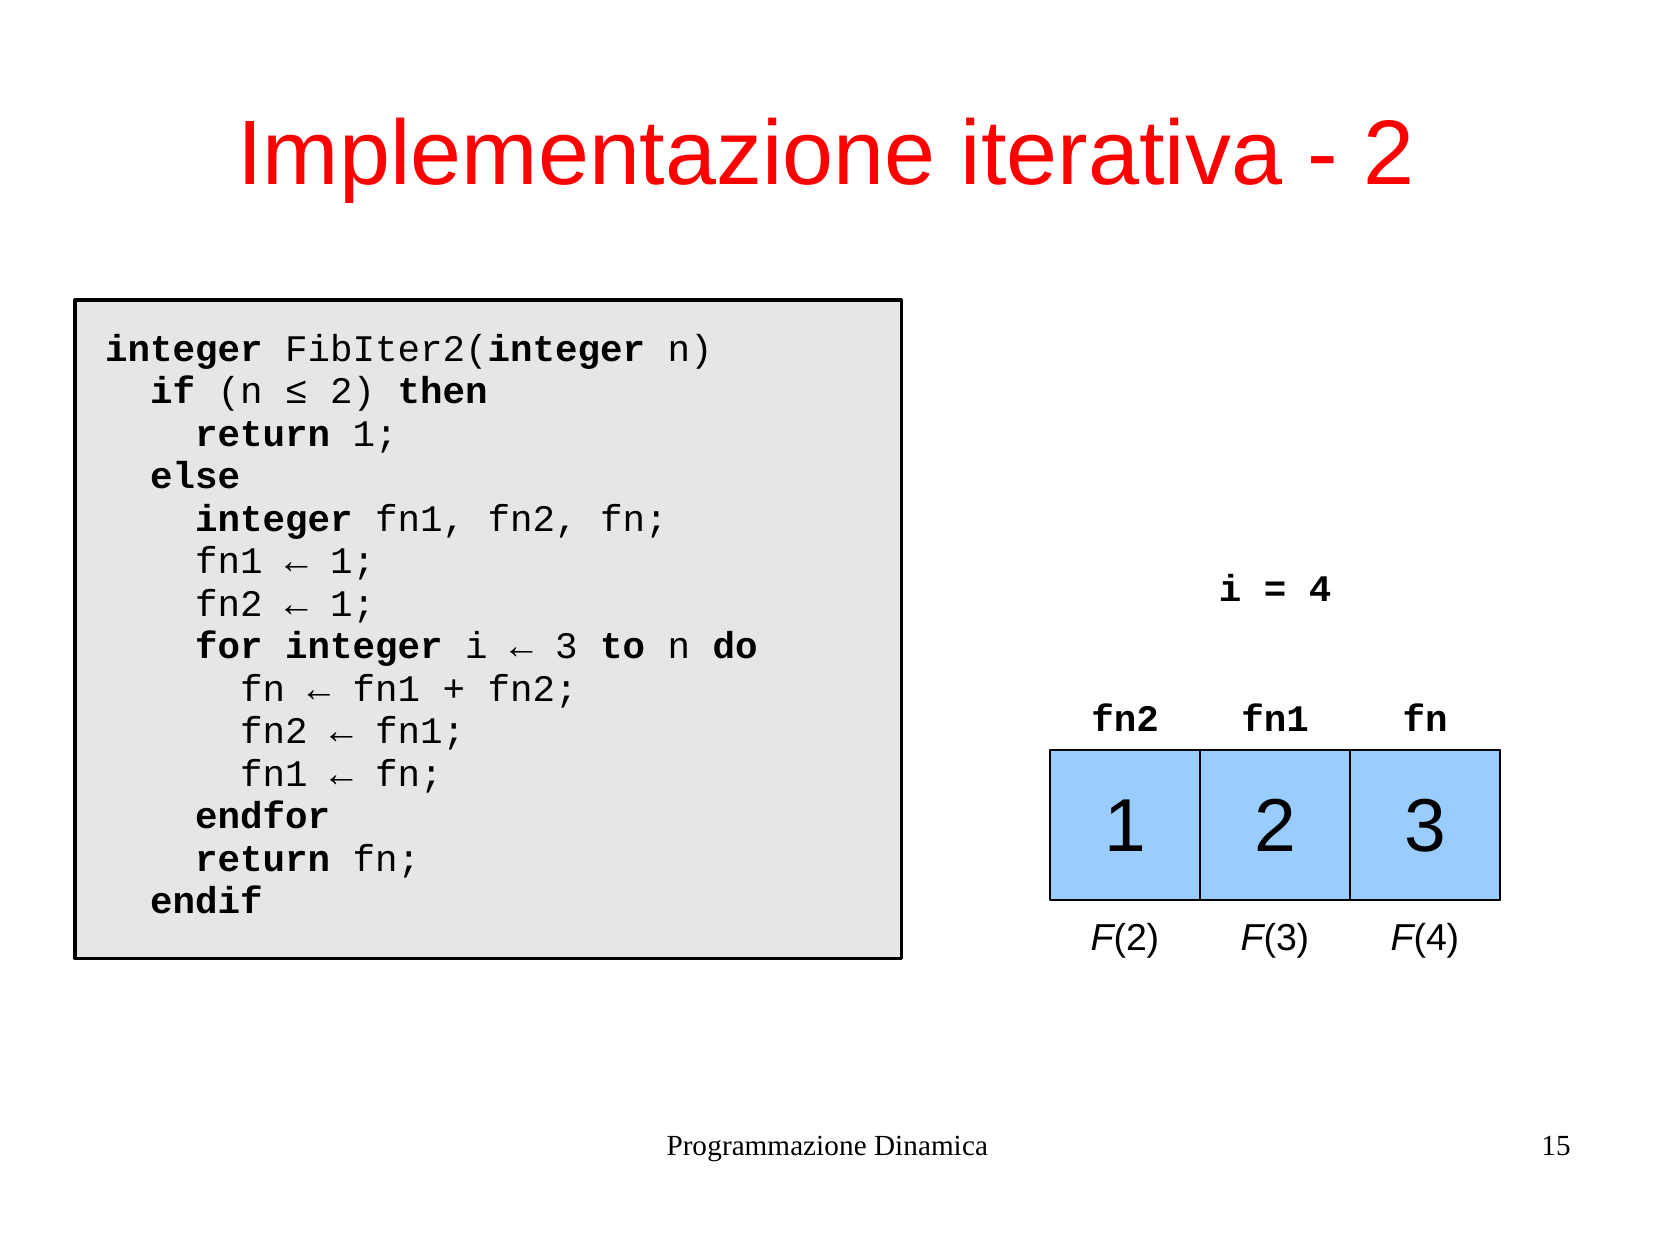

# Implementazione iterativa - 2
integer FibIter2(integer n)
 if (n ≤ 2) then
 return 1;
 else
 integer fn1, fn2, fn;
 fn1 ← 1;
 fn2 ← 1;
 for integer i ← 3 to n do
 fn ← fn1 + fn2;
 fn2 ← fn1;
 fn1 ← fn;
 endfor
 return fn;
 endif
i = 4
fn2
fn1
fn
1
2
3
F(3)
F(4)
3
F(2)
Programmazione Dinamica
15